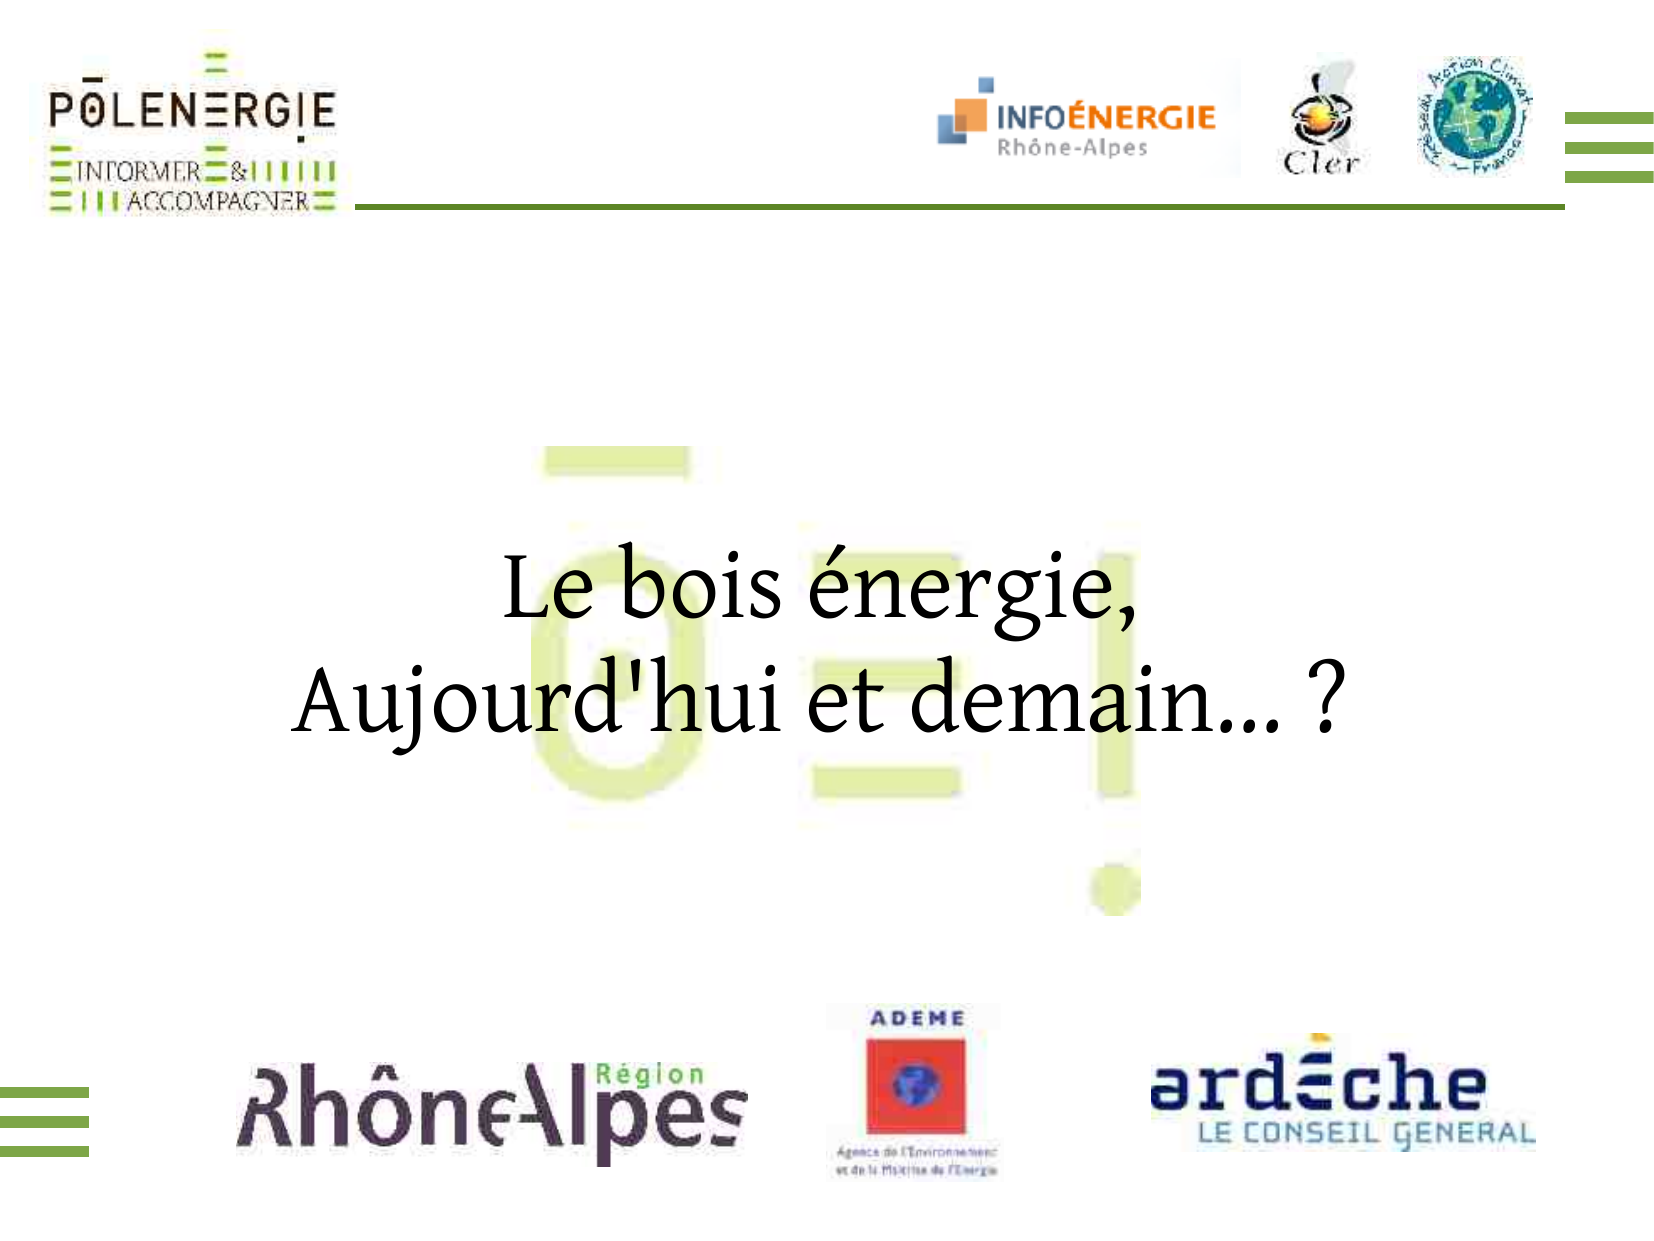

#
Le bois énergie,
Aujourd'hui et demain... ?